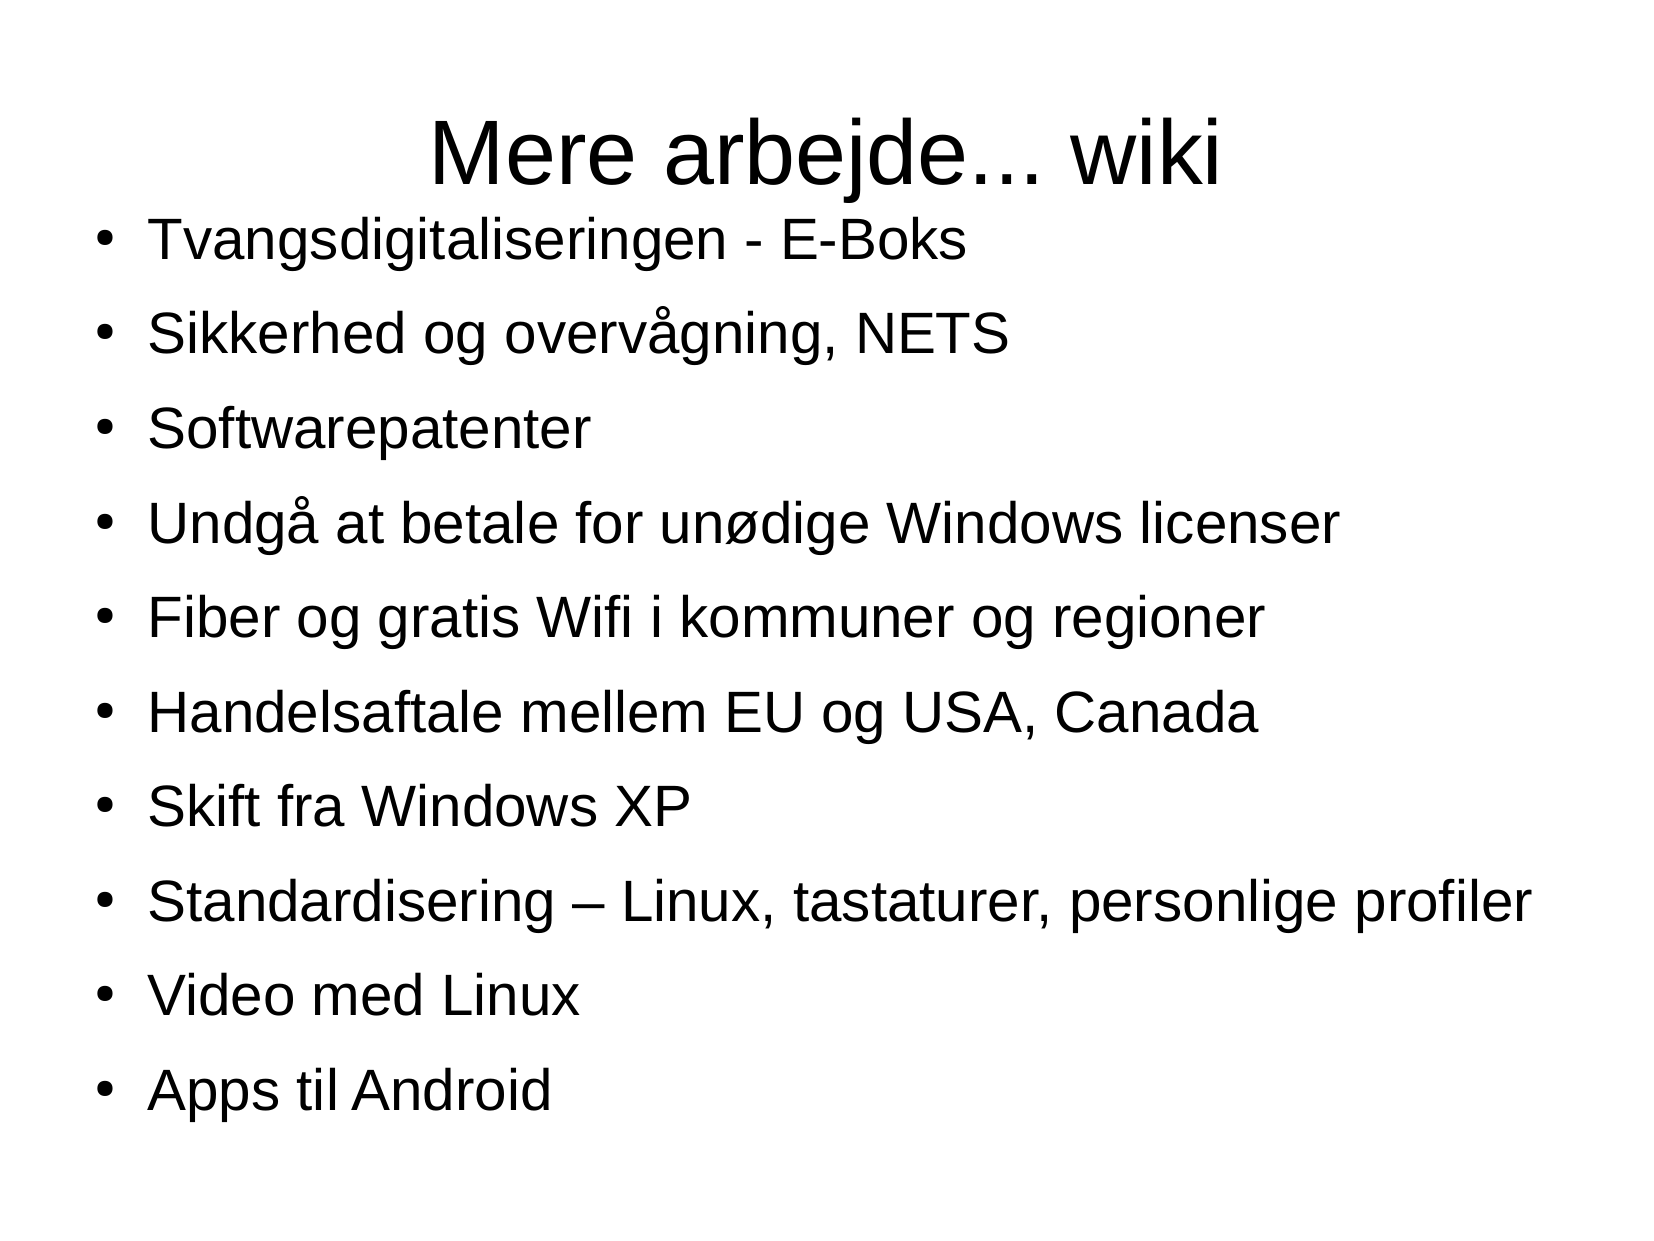

# Mere arbejde... wiki
Tvangsdigitaliseringen - E-Boks
Sikkerhed og overvågning, NETS
Softwarepatenter
Undgå at betale for unødige Windows licenser
Fiber og gratis Wifi i kommuner og regioner
Handelsaftale mellem EU og USA, Canada
Skift fra Windows XP
Standardisering – Linux, tastaturer, personlige profiler
Video med Linux
Apps til Android